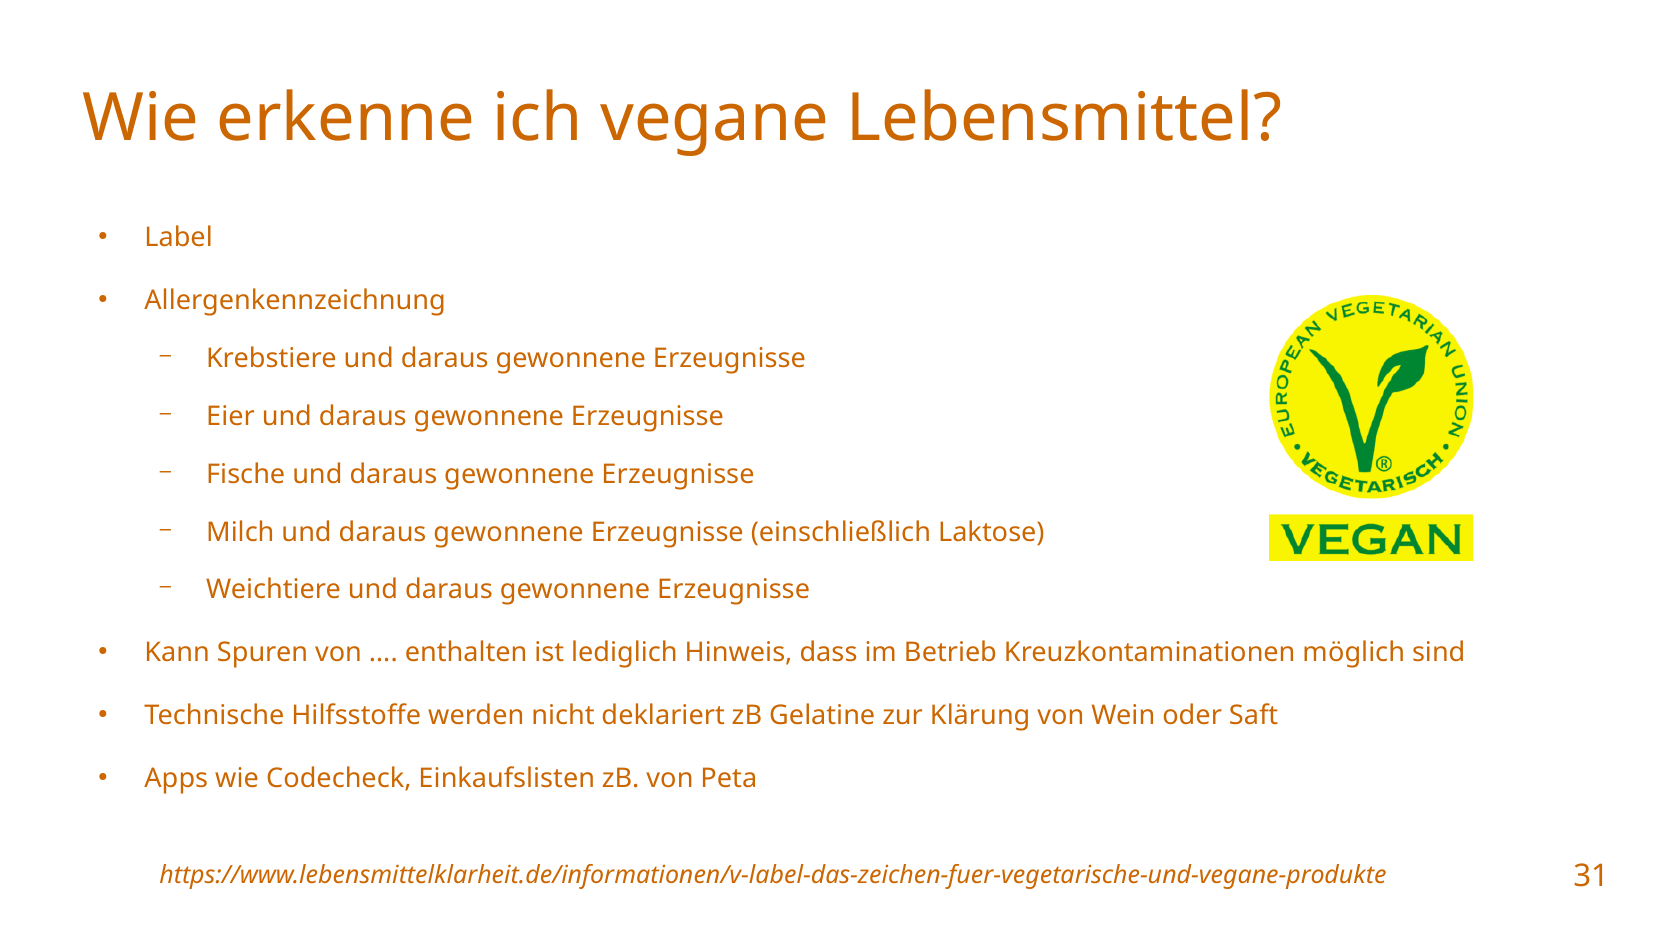

# Wie erkenne ich vegane Lebensmittel?
Label
Allergenkennzeichnung
Krebstiere und daraus gewonnene Erzeugnisse
Eier und daraus gewonnene Erzeugnisse
Fische und daraus gewonnene Erzeugnisse
Milch und daraus gewonnene Erzeugnisse (einschließlich Laktose)
Weichtiere und daraus gewonnene Erzeugnisse
Kann Spuren von …. enthalten ist lediglich Hinweis, dass im Betrieb Kreuzkontaminationen möglich sind
Technische Hilfsstoffe werden nicht deklariert zB Gelatine zur Klärung von Wein oder Saft
Apps wie Codecheck, Einkaufslisten zB. von Peta
https://www.lebensmittelklarheit.de/informationen/v-label-das-zeichen-fuer-vegetarische-und-vegane-produkte